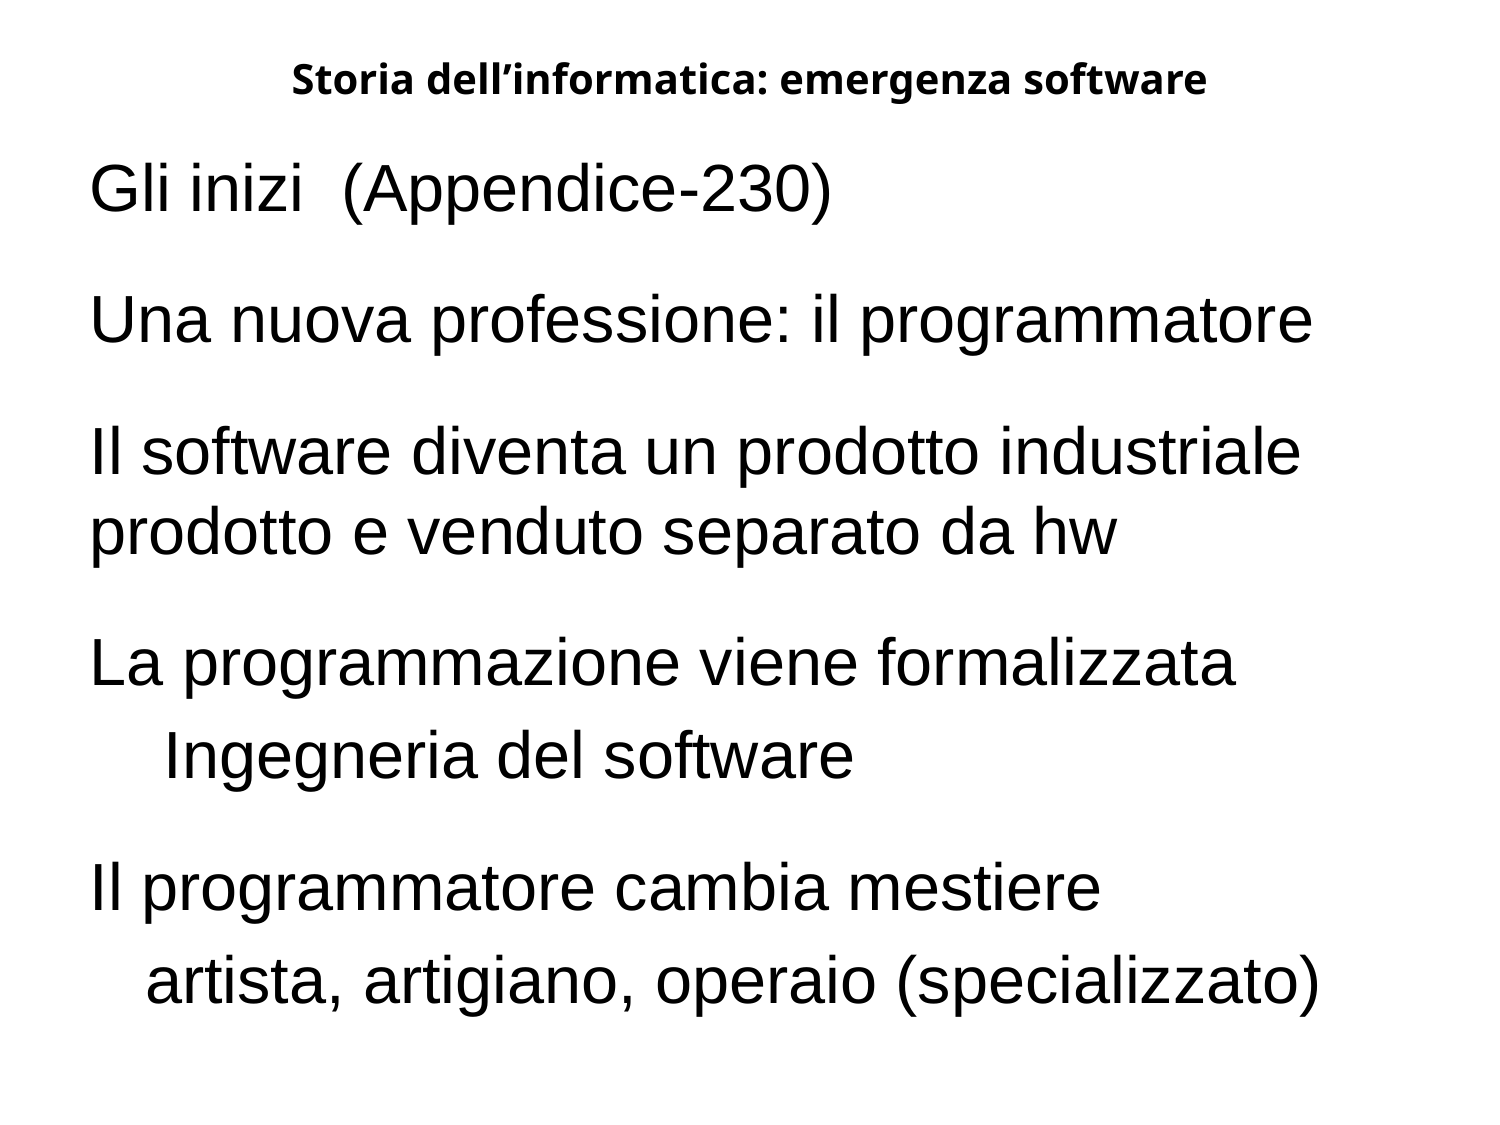

# Storia dell’informatica: emergenza software
Gli inizi (Appendice-230)
Una nuova professione: il programmatore
Il software diventa un prodotto industriale prodotto e venduto separato da hw
La programmazione viene formalizzata
 Ingegneria del software
Il programmatore cambia mestiere
 artista, artigiano, operaio (specializzato)